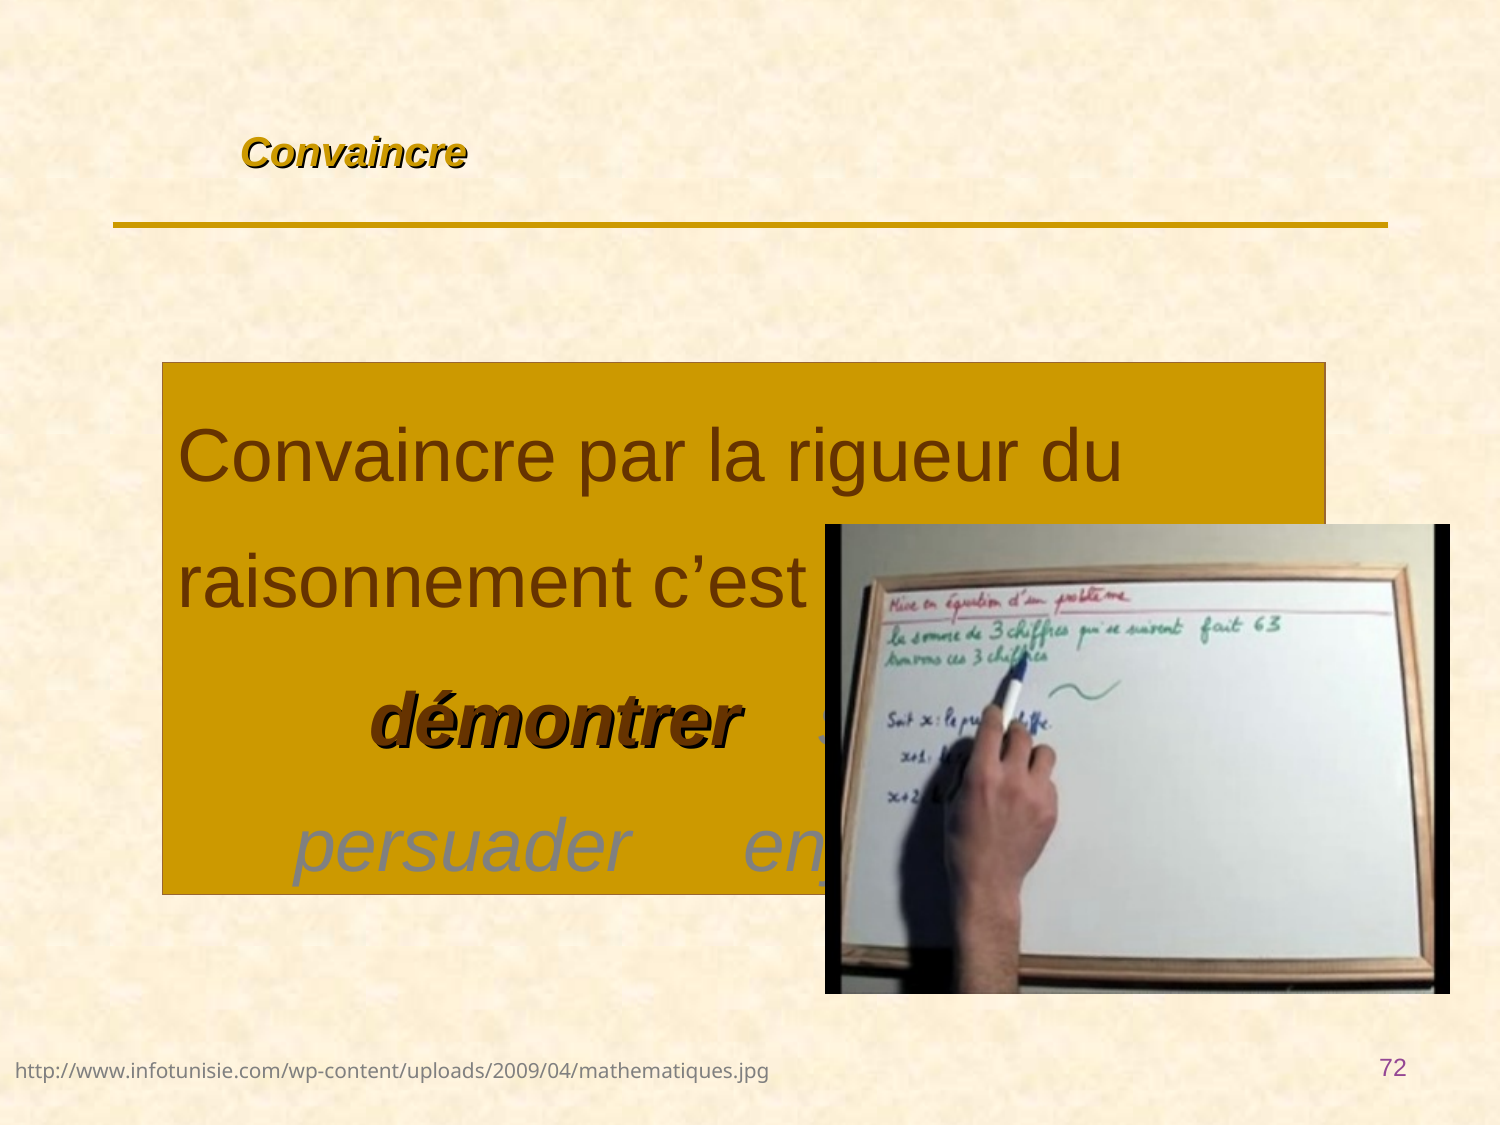

Convaincre
Convaincre par la rigueur du raisonnement c’est :
démontrer	suggérer
persuader	enjoindre
72
http://www.infotunisie.com/wp-content/uploads/2009/04/mathematiques.jpg